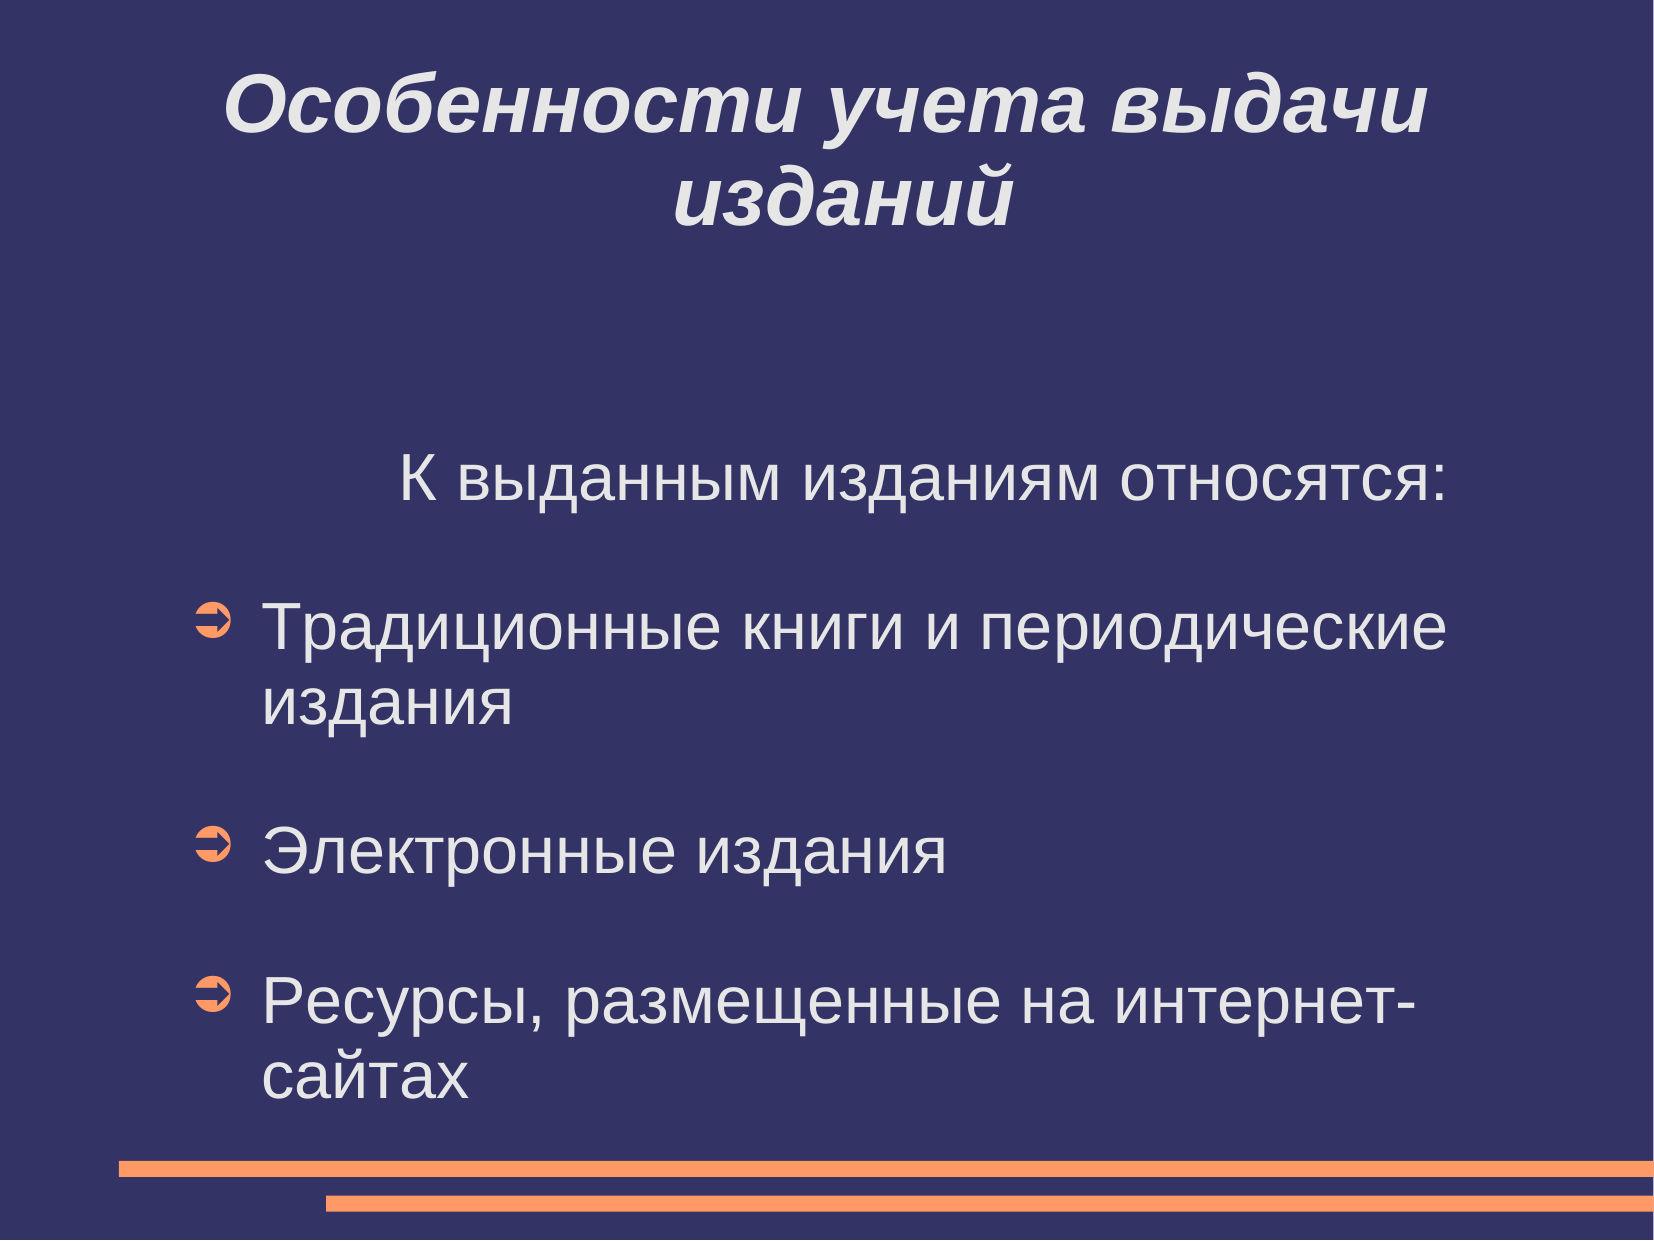

# Особенности учета выдачи изданий
 К выданным изданиям относятся:
Традиционные книги и периодические издания
Электронные издания
Ресурсы, размещенные на интернет-сайтах